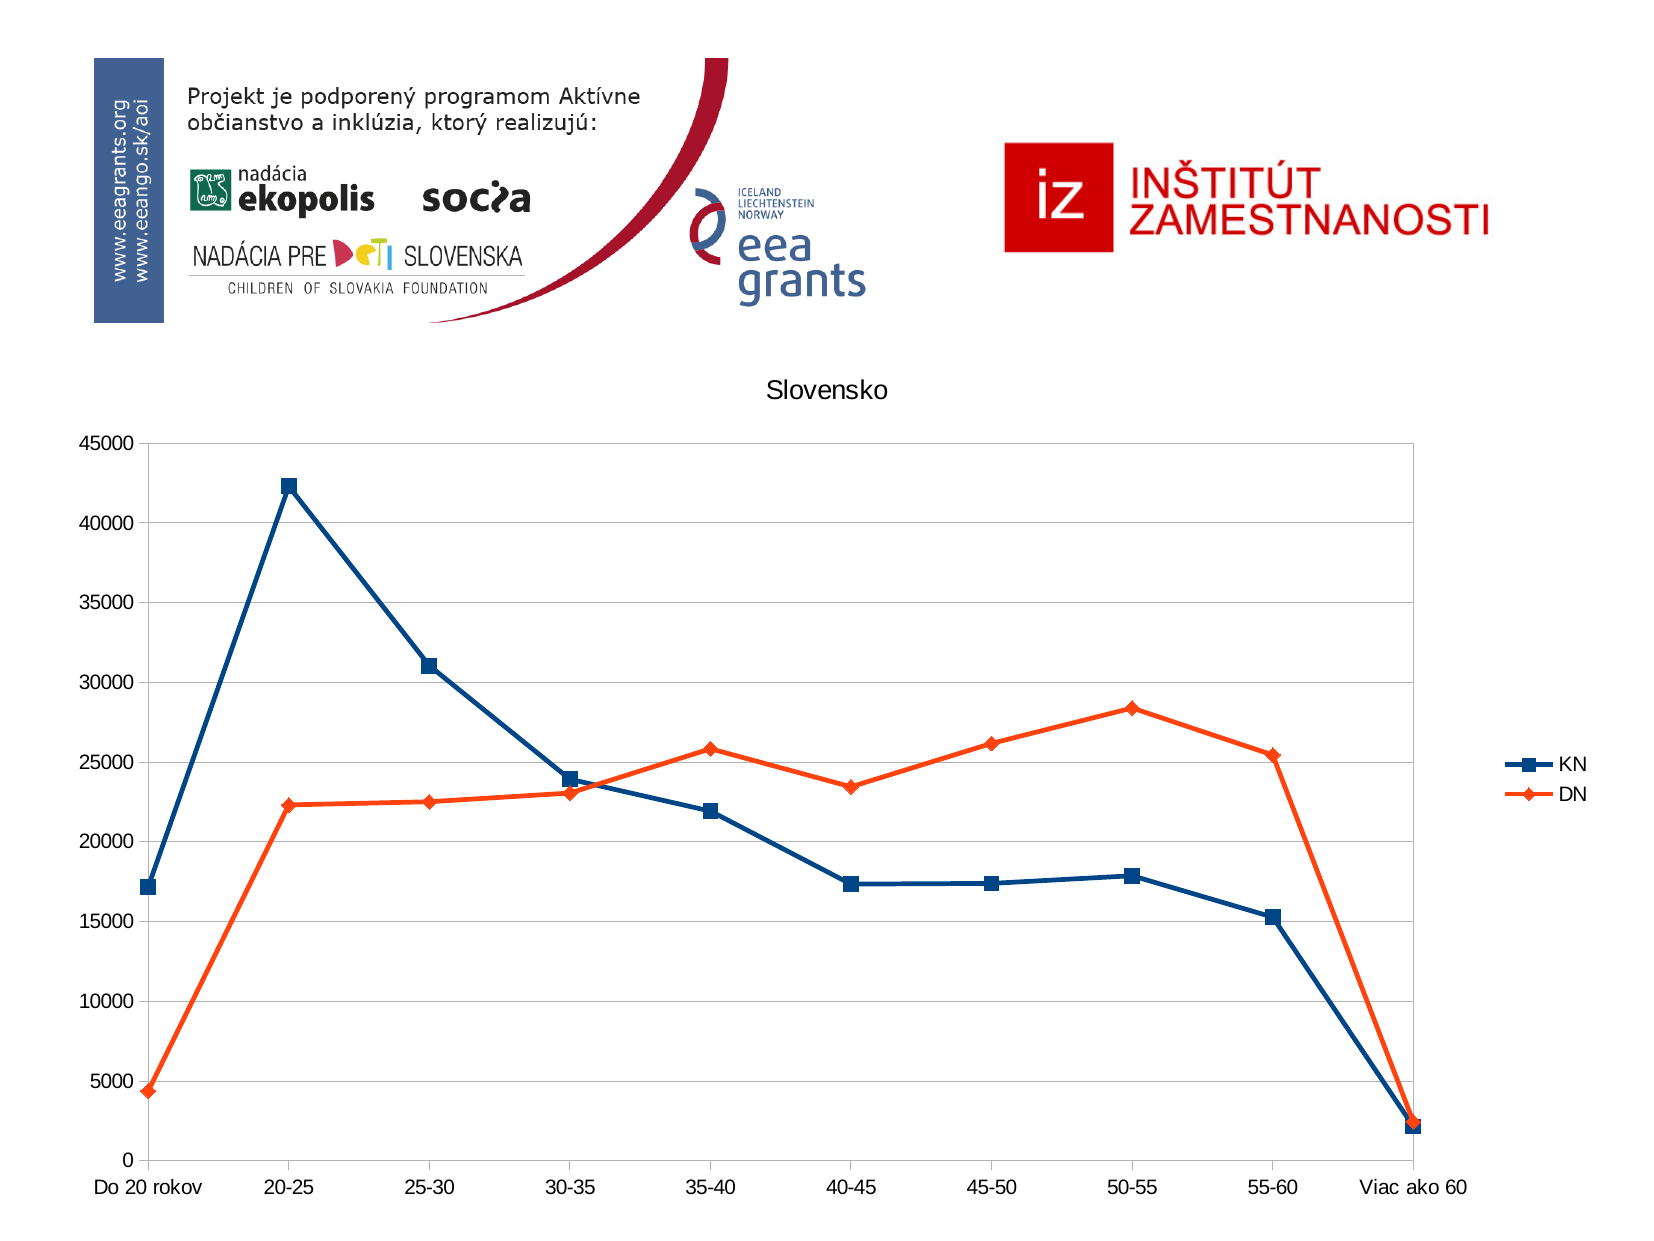

### Chart: Slovensko
| Category | KN | DN |
|---|---|---|
| Do 20 rokov | 17177.0 | 4376.0 |
| 20-25 | 42294.0 | 22313.0 |
| 25-30 | 31047.0 | 22514.0 |
| 30-35 | 23927.0 | 23058.0 |
| 35-40 | 21923.0 | 25840.0 |
| 40-45 | 17348.0 | 23450.0 |
| 45-50 | 17392.0 | 26177.0 |
| 50-55 | 17873.0 | 28394.0 |
| 55-60 | 15276.0 | 25449.0 |
| Viac ako 60 | 2153.0 | 2451.0 |SLOVENSKO
#